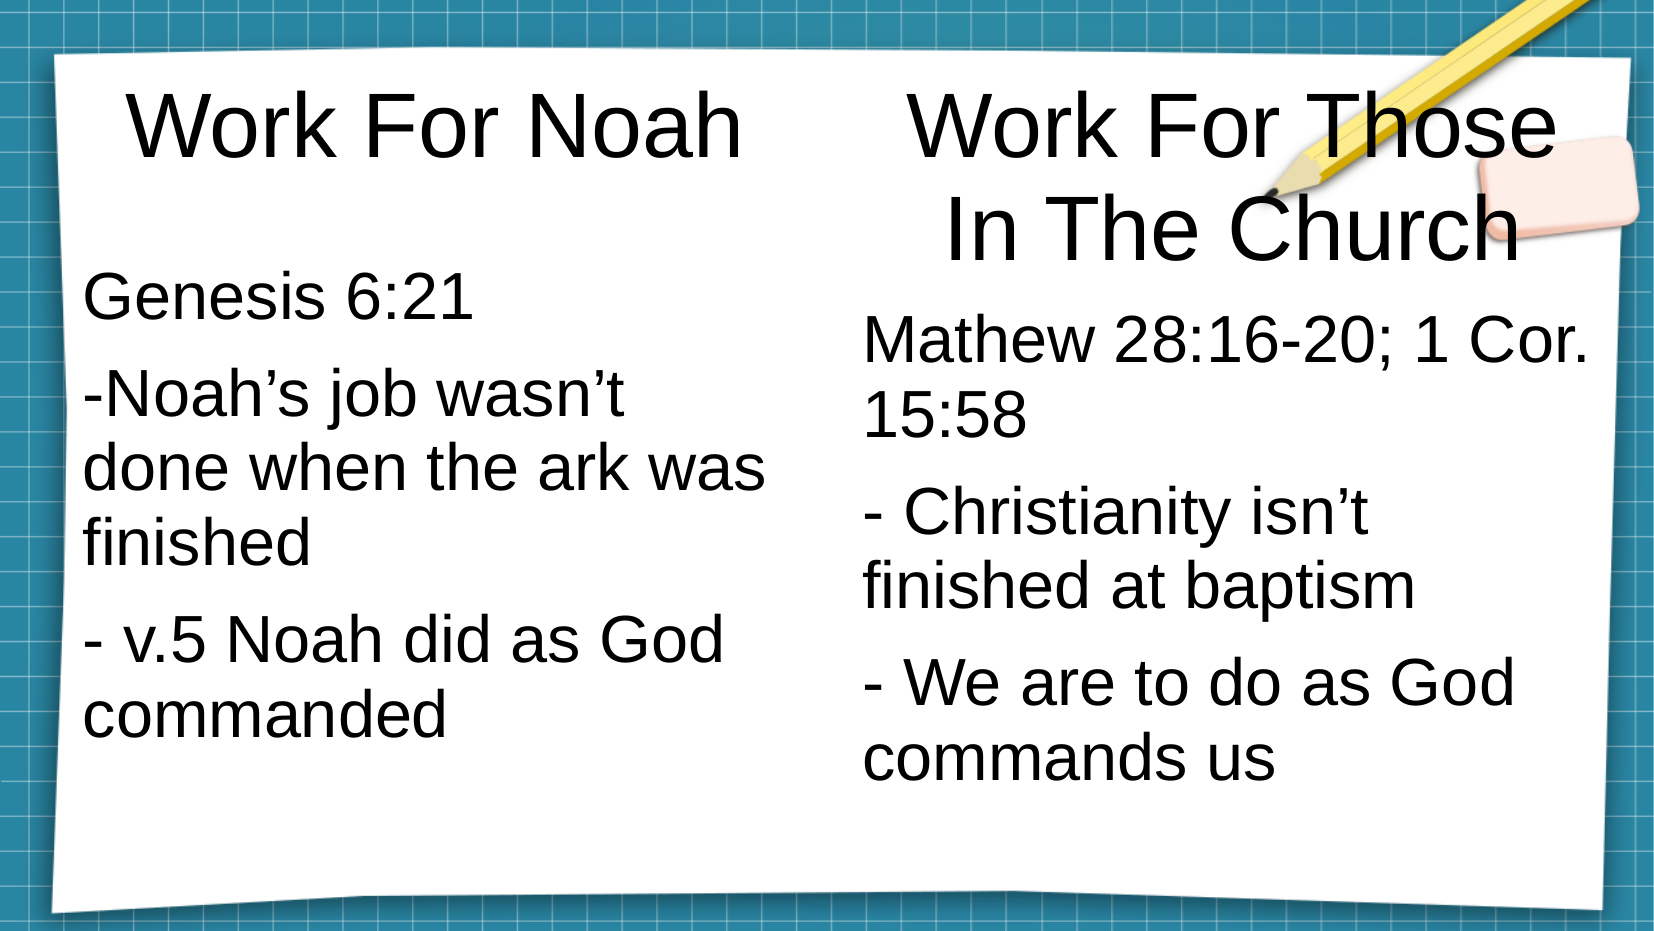

# Work For Noah
Genesis 6:21
-Noah’s job wasn’t done when the ark was finished
- v.5 Noah did as God commanded
Work For Those In The Church
Mathew 28:16-20; 1 Cor. 15:58
- Christianity isn’t finished at baptism
- We are to do as God commands us